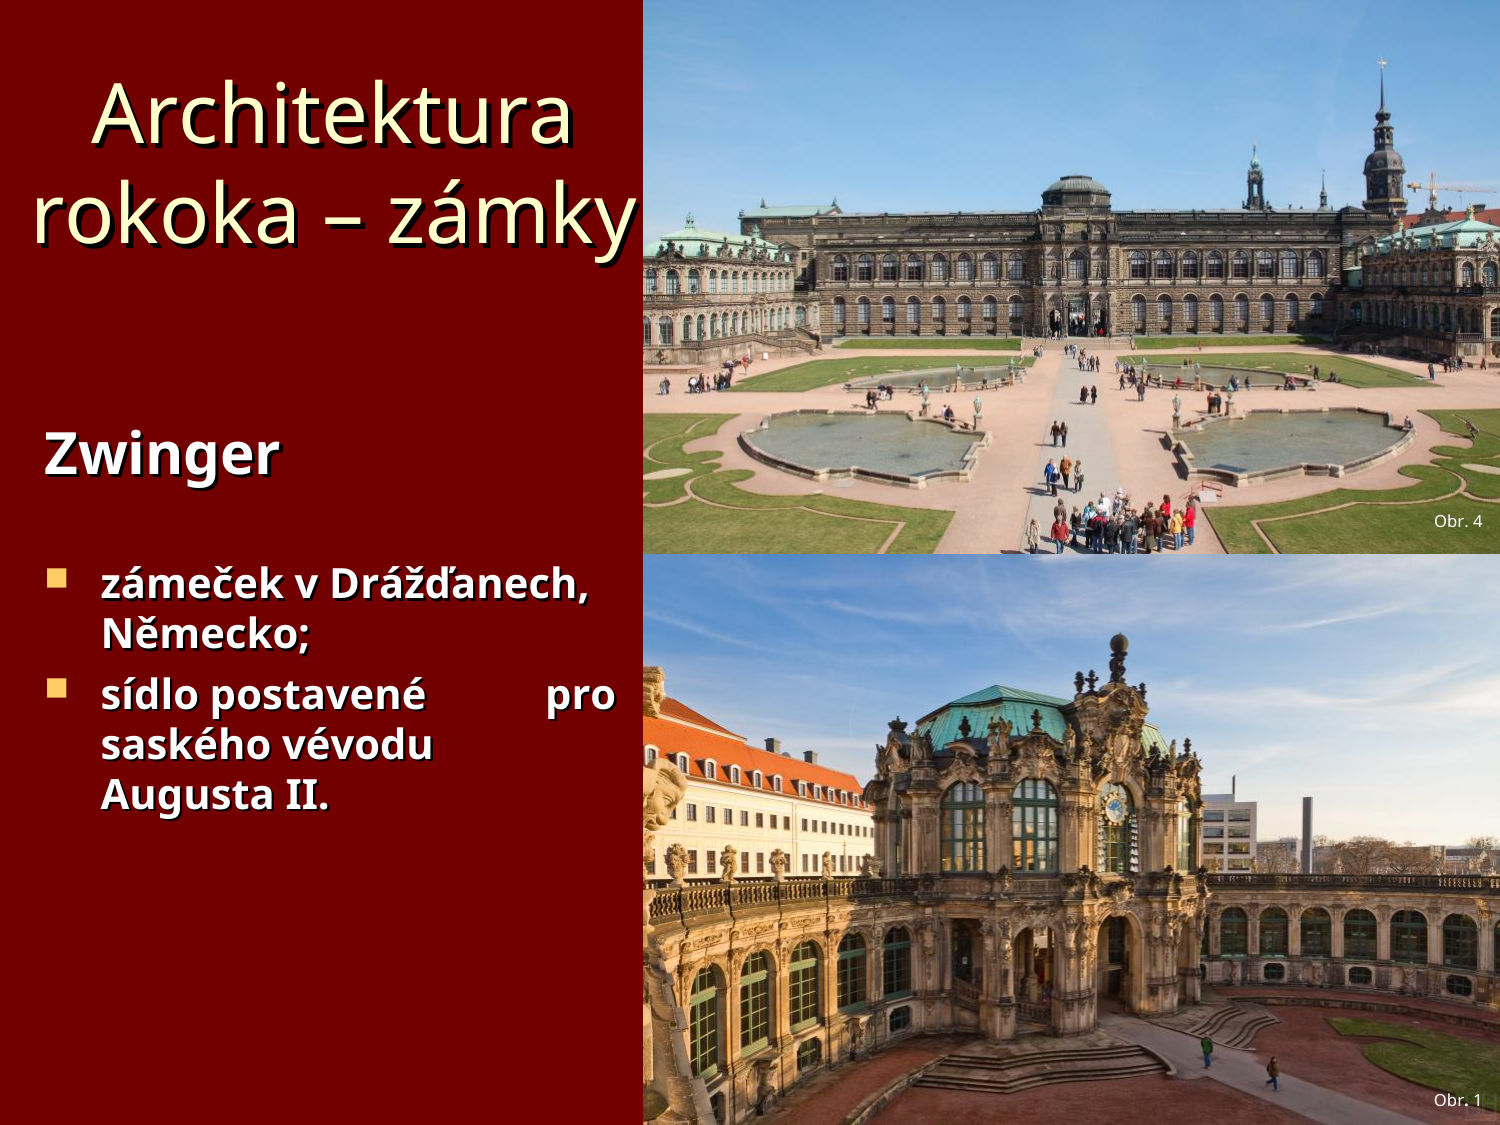

# Architektura rokoka – zámky
Zwinger
zámeček v Drážďanech, Německo;
sídlo postavené pro saského vévodu Augusta II.
Obr. 4
Obr. 1